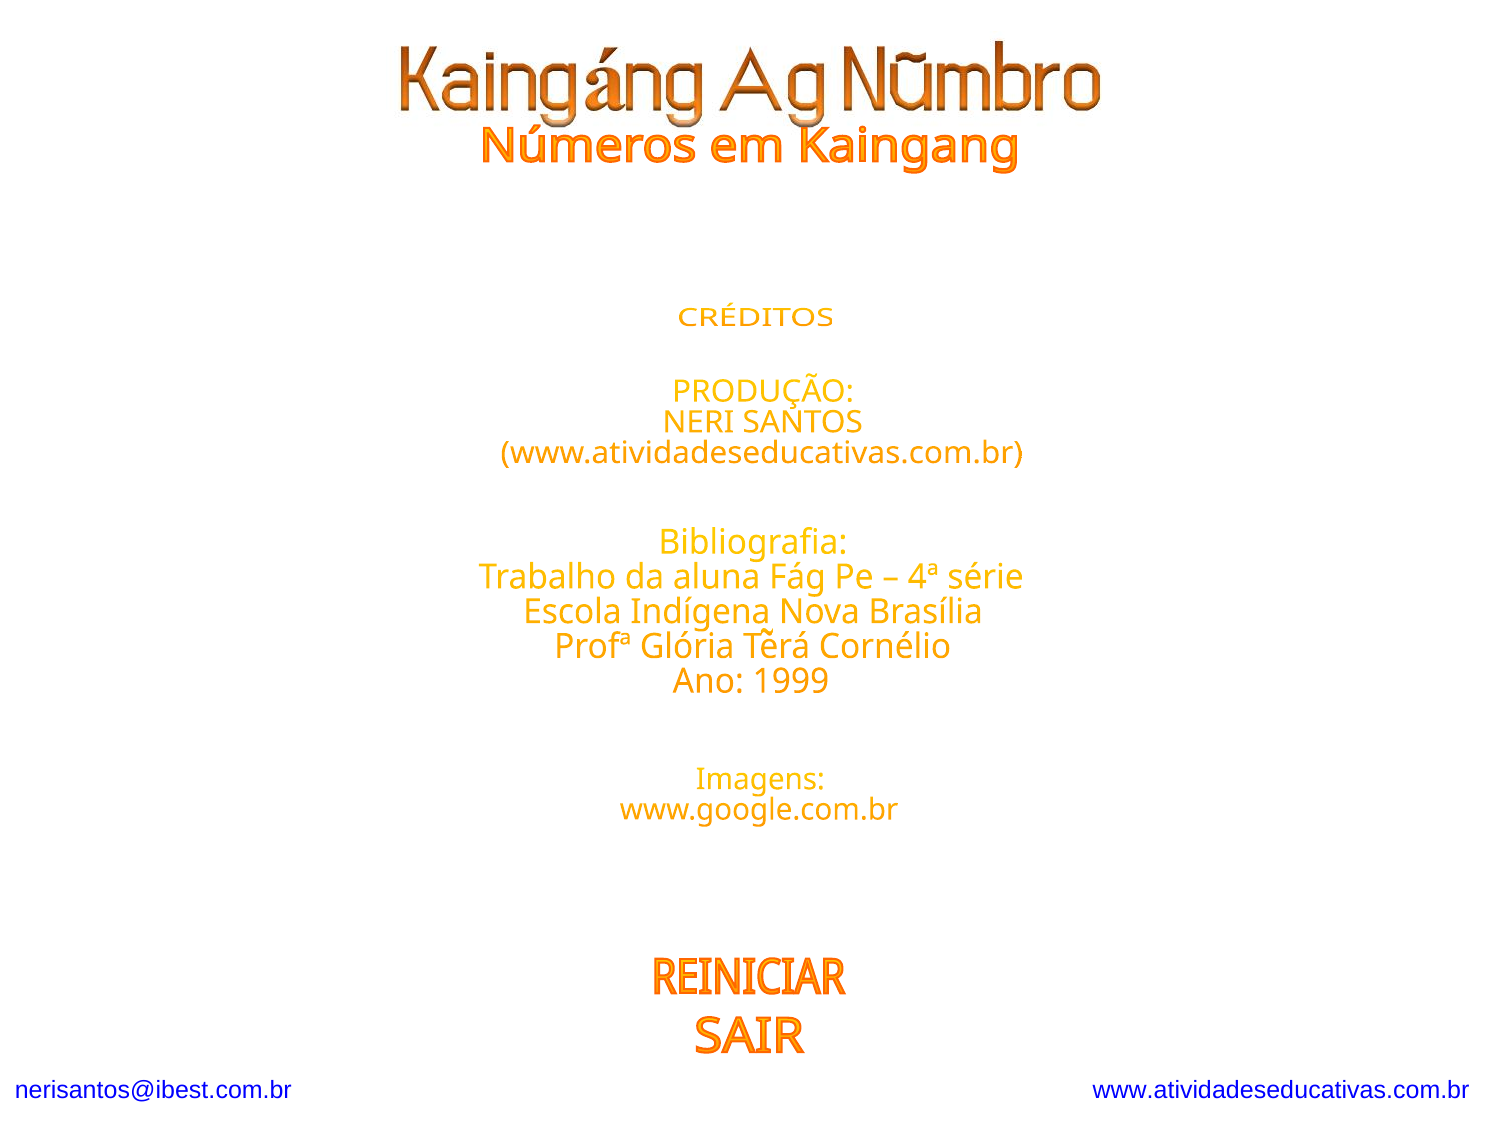

CRÉDITOS
PRODUÇÃO:
NERI SANTOS
(www.atividadeseducativas.com.br)
Bibliografia:
Trabalho da aluna Fág Pe – 4ª série
Escola Indígena Nova Brasília
Profª Glória Terá Cornélio
Ano: 1999
~
Imagens:
www.google.com.br
REINICIAR
SAIR